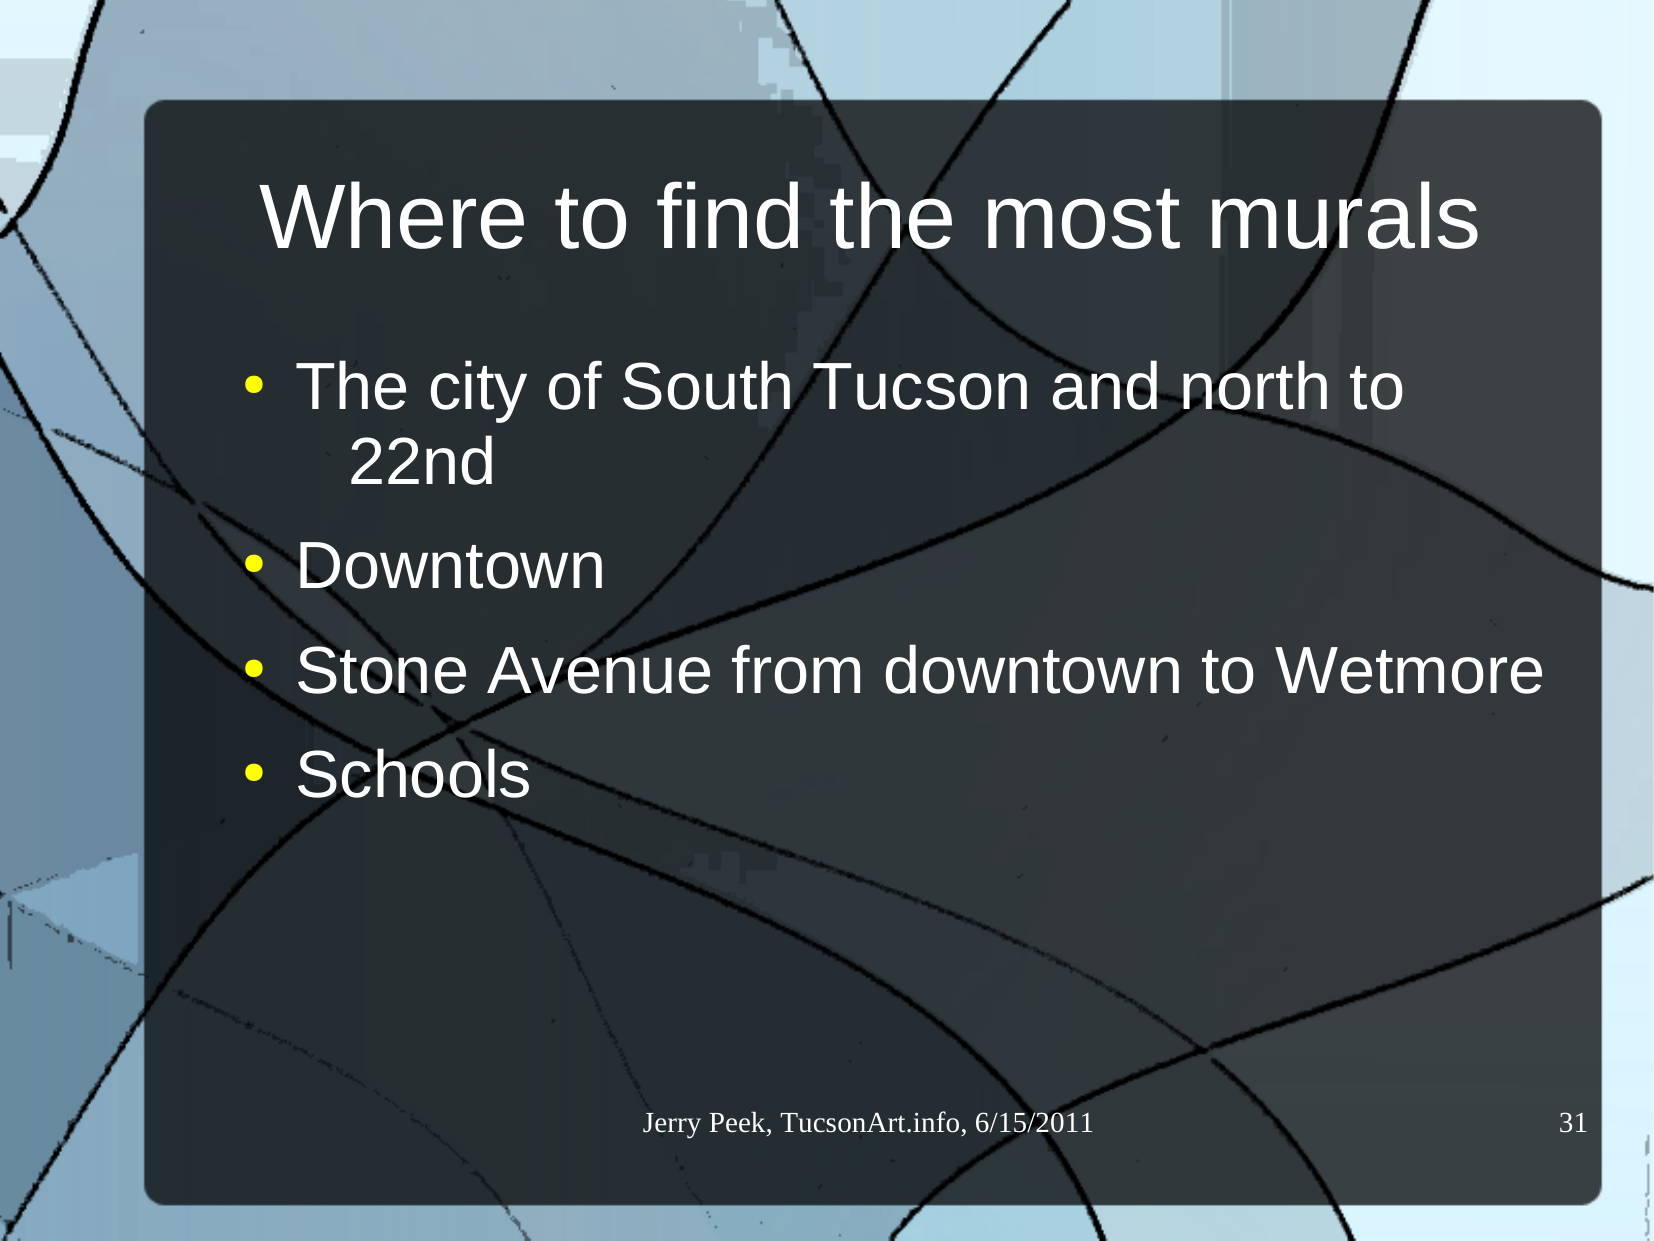

# Where to find the most murals
The city of South Tucson and north to 22nd
Downtown
Stone Avenue from downtown to Wetmore
Schools
Jerry Peek, TucsonArt.info, 6/15/2011
31